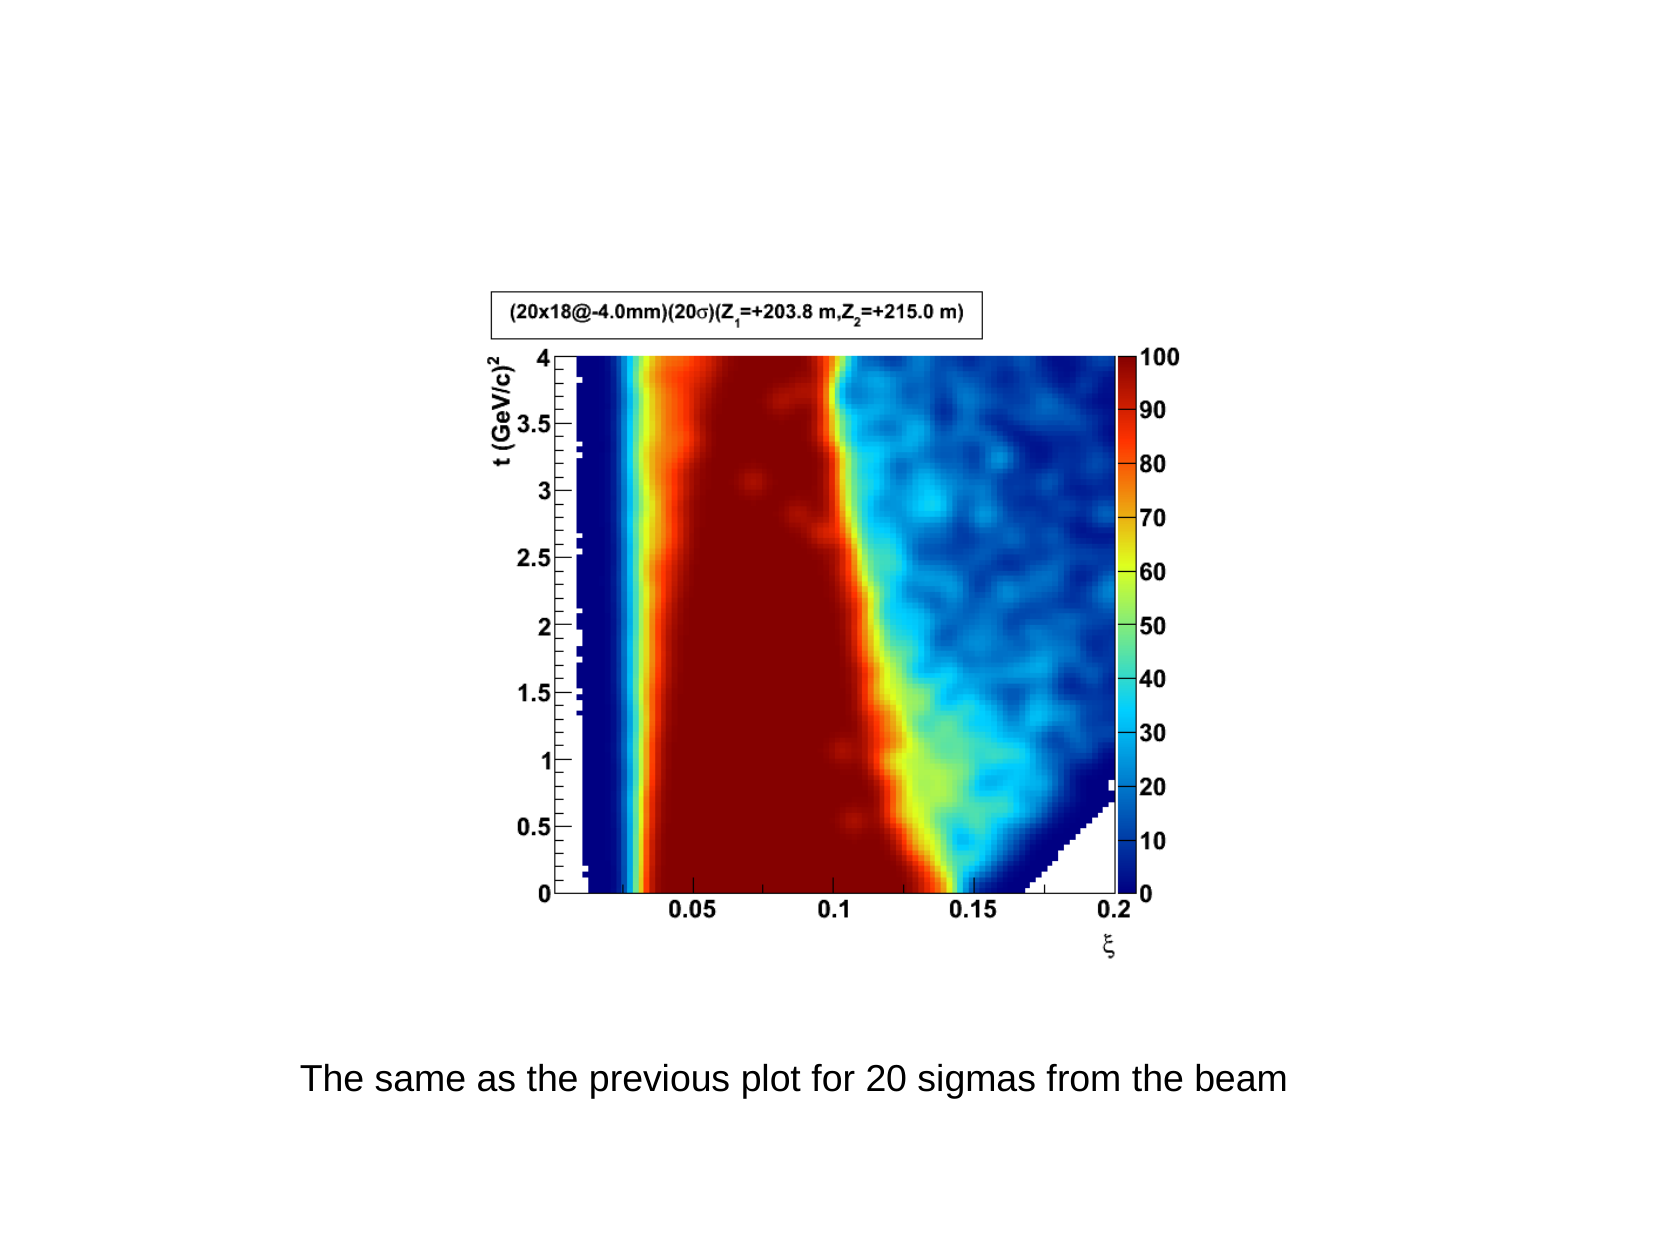

The same as the previous plot for 20 sigmas from the beam